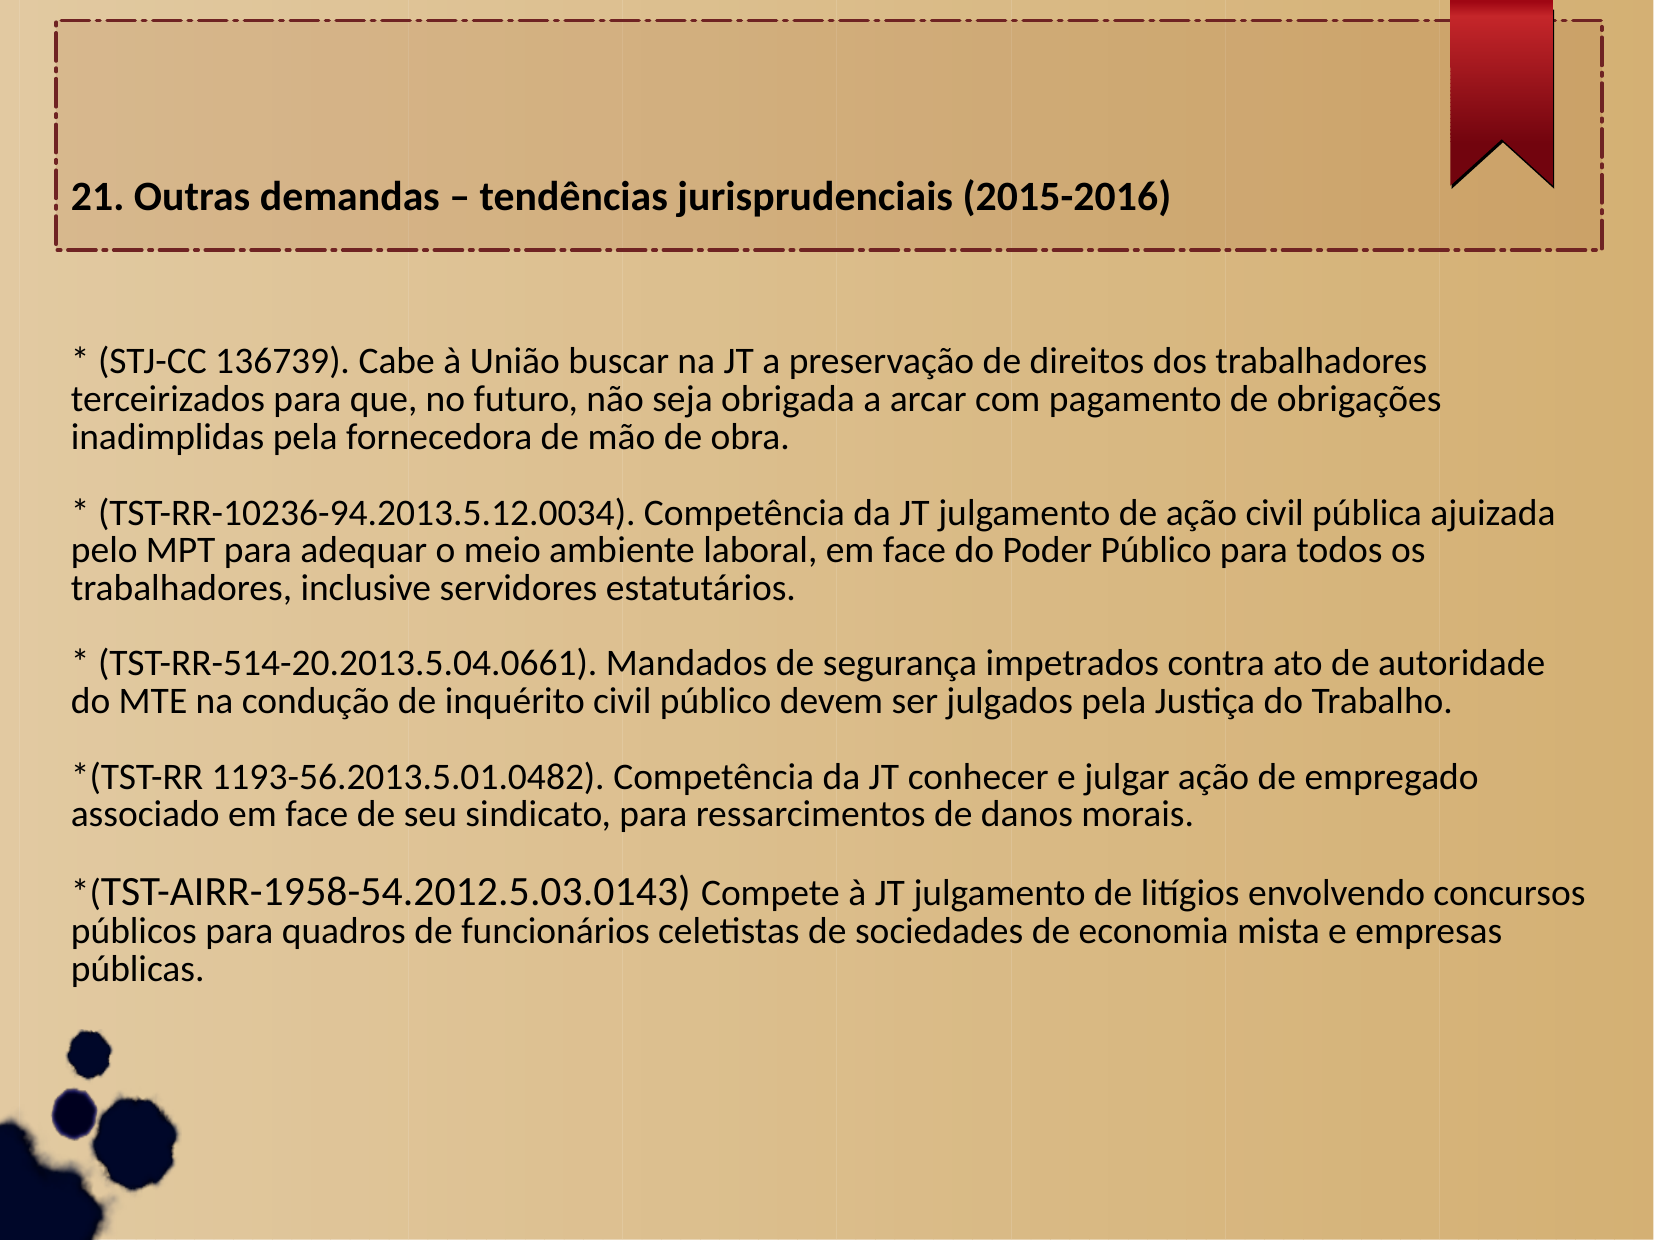

# 21. Outras demandas – tendências jurisprudenciais (2015-2016) * (STJ-CC 136739). Cabe à União buscar na JT a preservação de direitos dos trabalhadores terceirizados para que, no futuro, não seja obrigada a arcar com pagamento de obrigações inadimplidas pela fornecedora de mão de obra. * (TST-RR-10236-94.2013.5.12.0034). Competência da JT julgamento de ação civil pública ajuizada pelo MPT para adequar o meio ambiente laboral, em face do Poder Público para todos os trabalhadores, inclusive servidores estatutários. * (TST-RR-514-20.2013.5.04.0661). Mandados de segurança impetrados contra ato de autoridade do MTE na condução de inquérito civil público devem ser julgados pela Justiça do Trabalho. *(TST-RR 1193-56.2013.5.01.0482). Competência da JT conhecer e julgar ação de empregado associado em face de seu sindicato, para ressarcimentos de danos morais. *(TST-AIRR-1958-54.2012.5.03.0143) Compete à JT julgamento de litígios envolvendo concursos públicos para quadros de funcionários celetistas de sociedades de economia mista e empresas públicas.